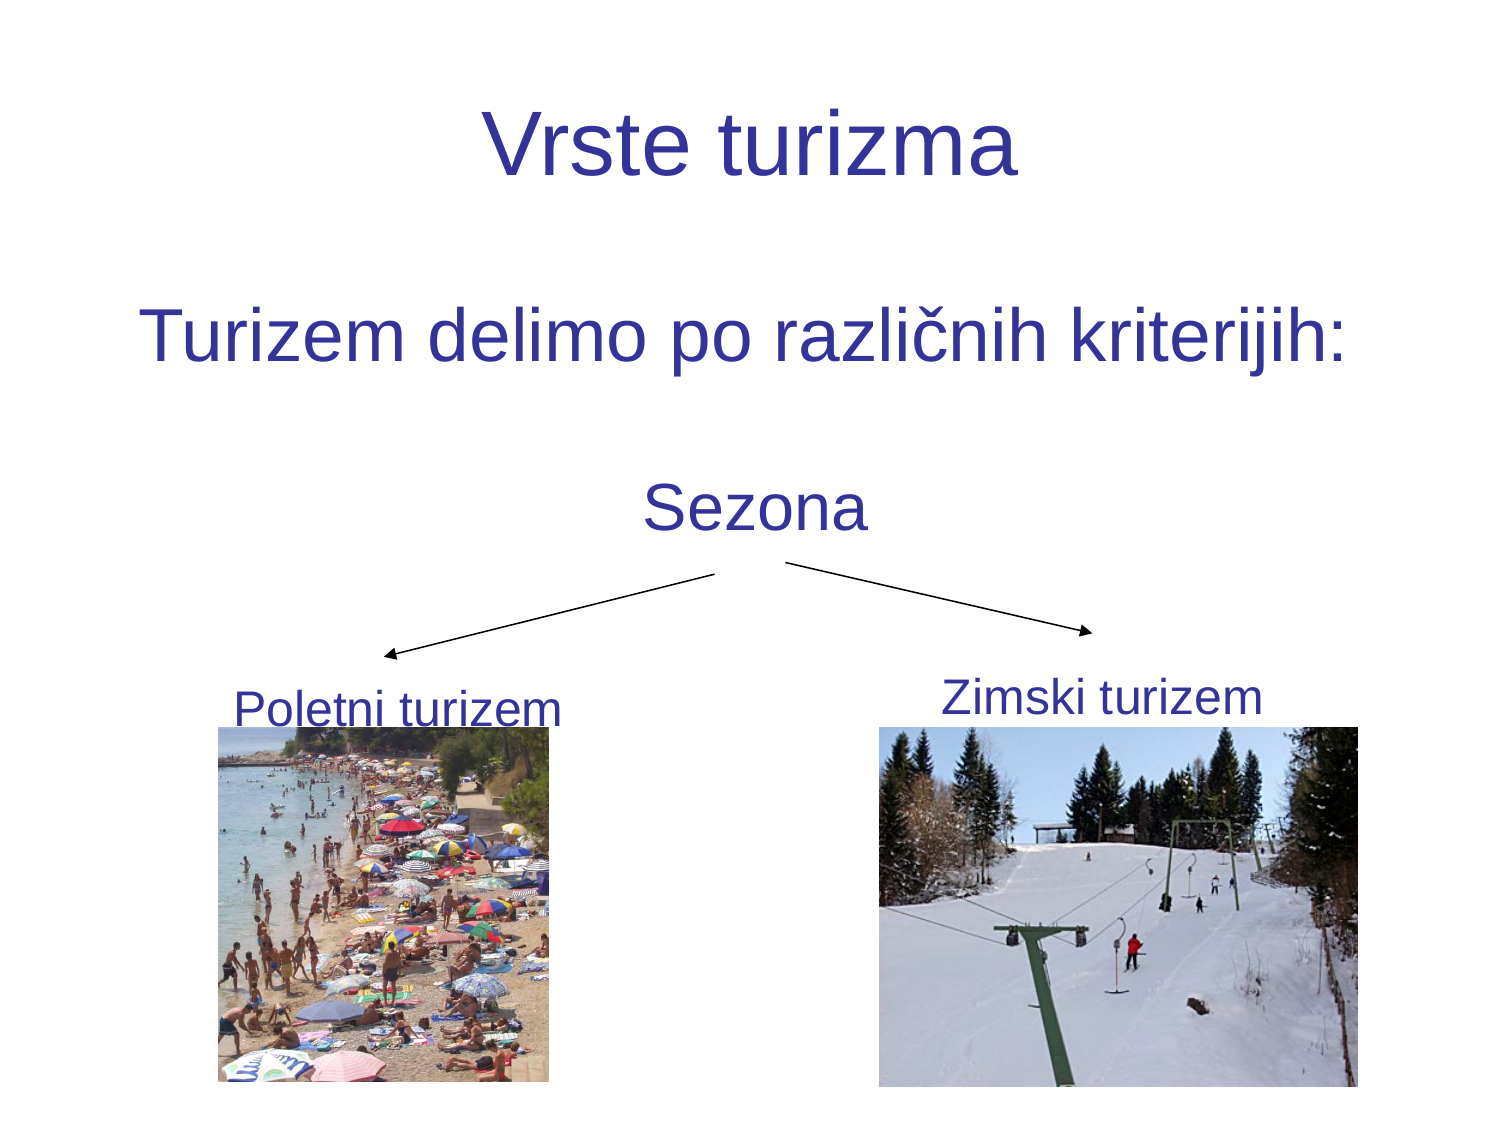

# Vrste turizma
Turizem delimo po različnih kriterijih:
Sezona
Zimski turizem
Poletni turizem